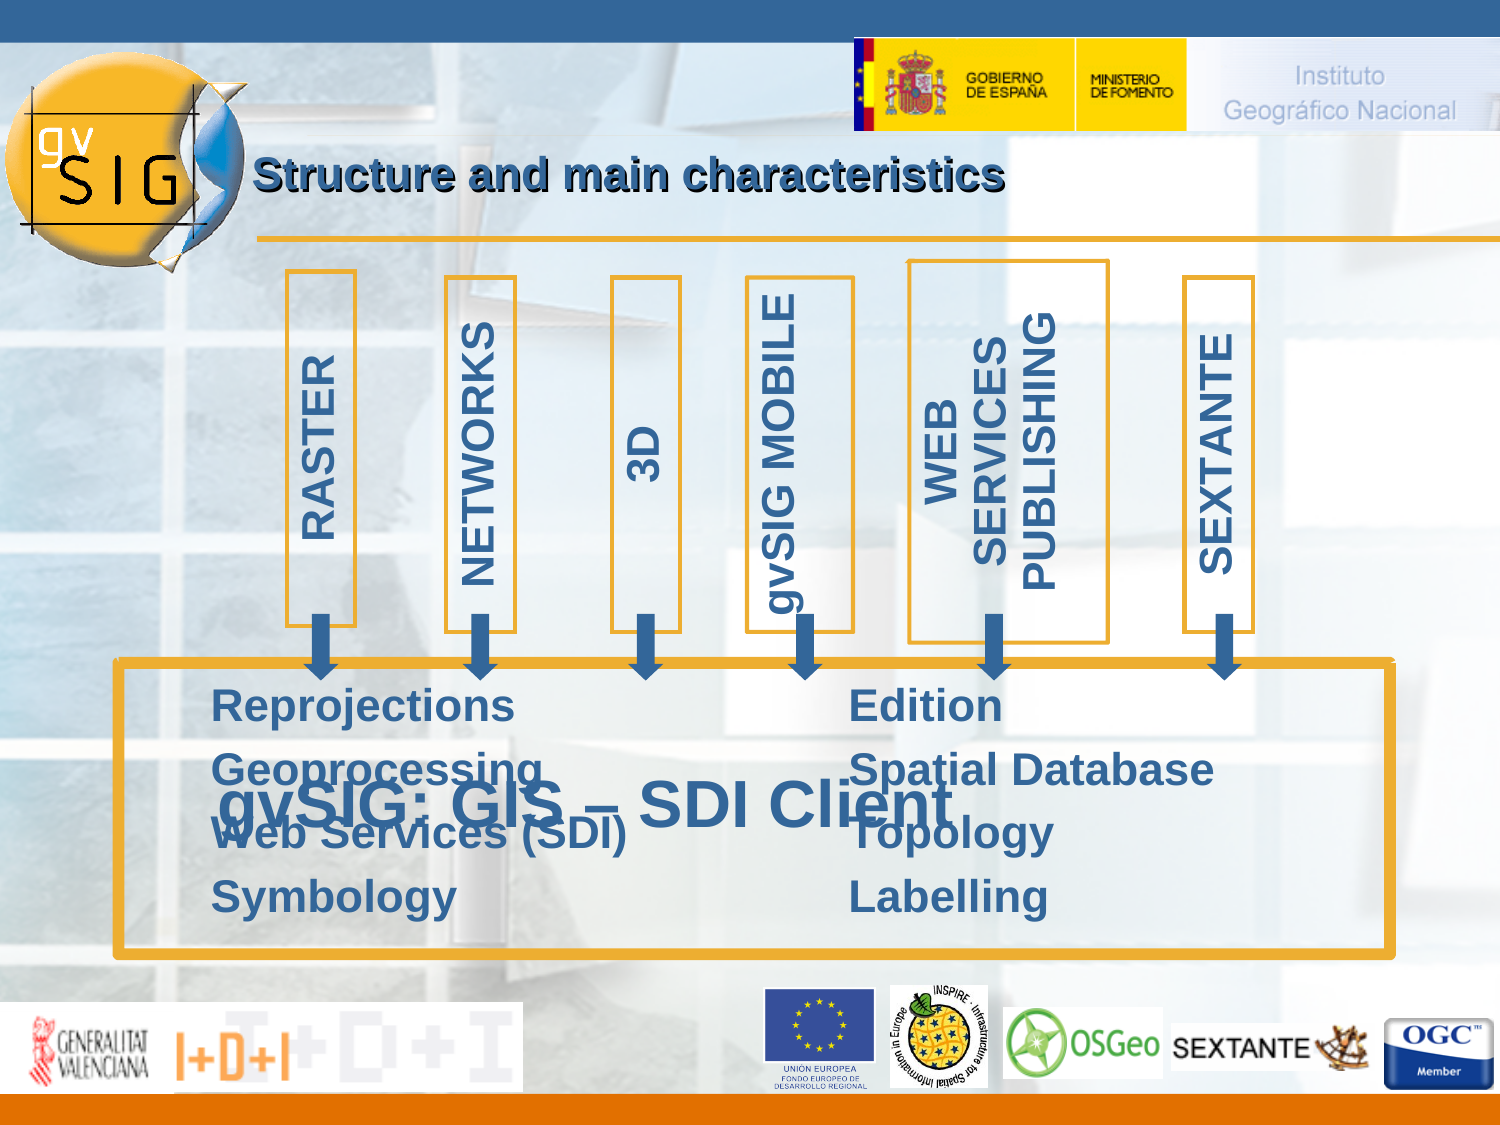

Structure and main characteristics
 WEB SERVICES PUBLISHING
RASTER
NETWORKS
3D
gvSIG MOBILE
SEXTANTE
# Reprojections
 Geoprocessing
 Web Services (SDI)
 Symbology
 Edition
 Spatial Database
 Topology
 Labelling
 gvSIG: GIS – SDI Client